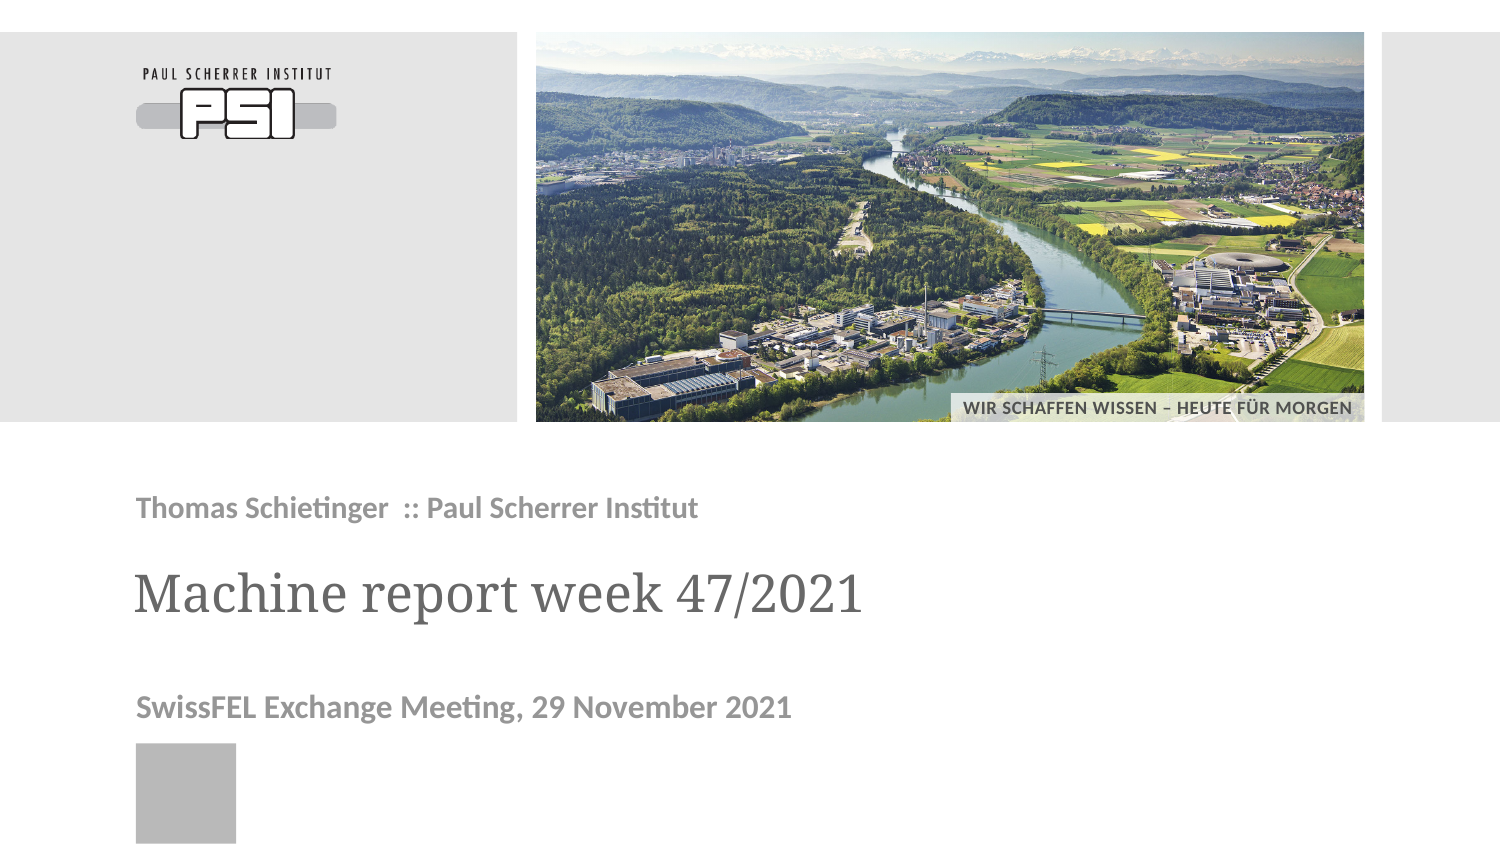

Thomas Schietinger :: Paul Scherrer Institut
# Machine report week 47/2021
SwissFEL Exchange Meeting, 29 November 2021